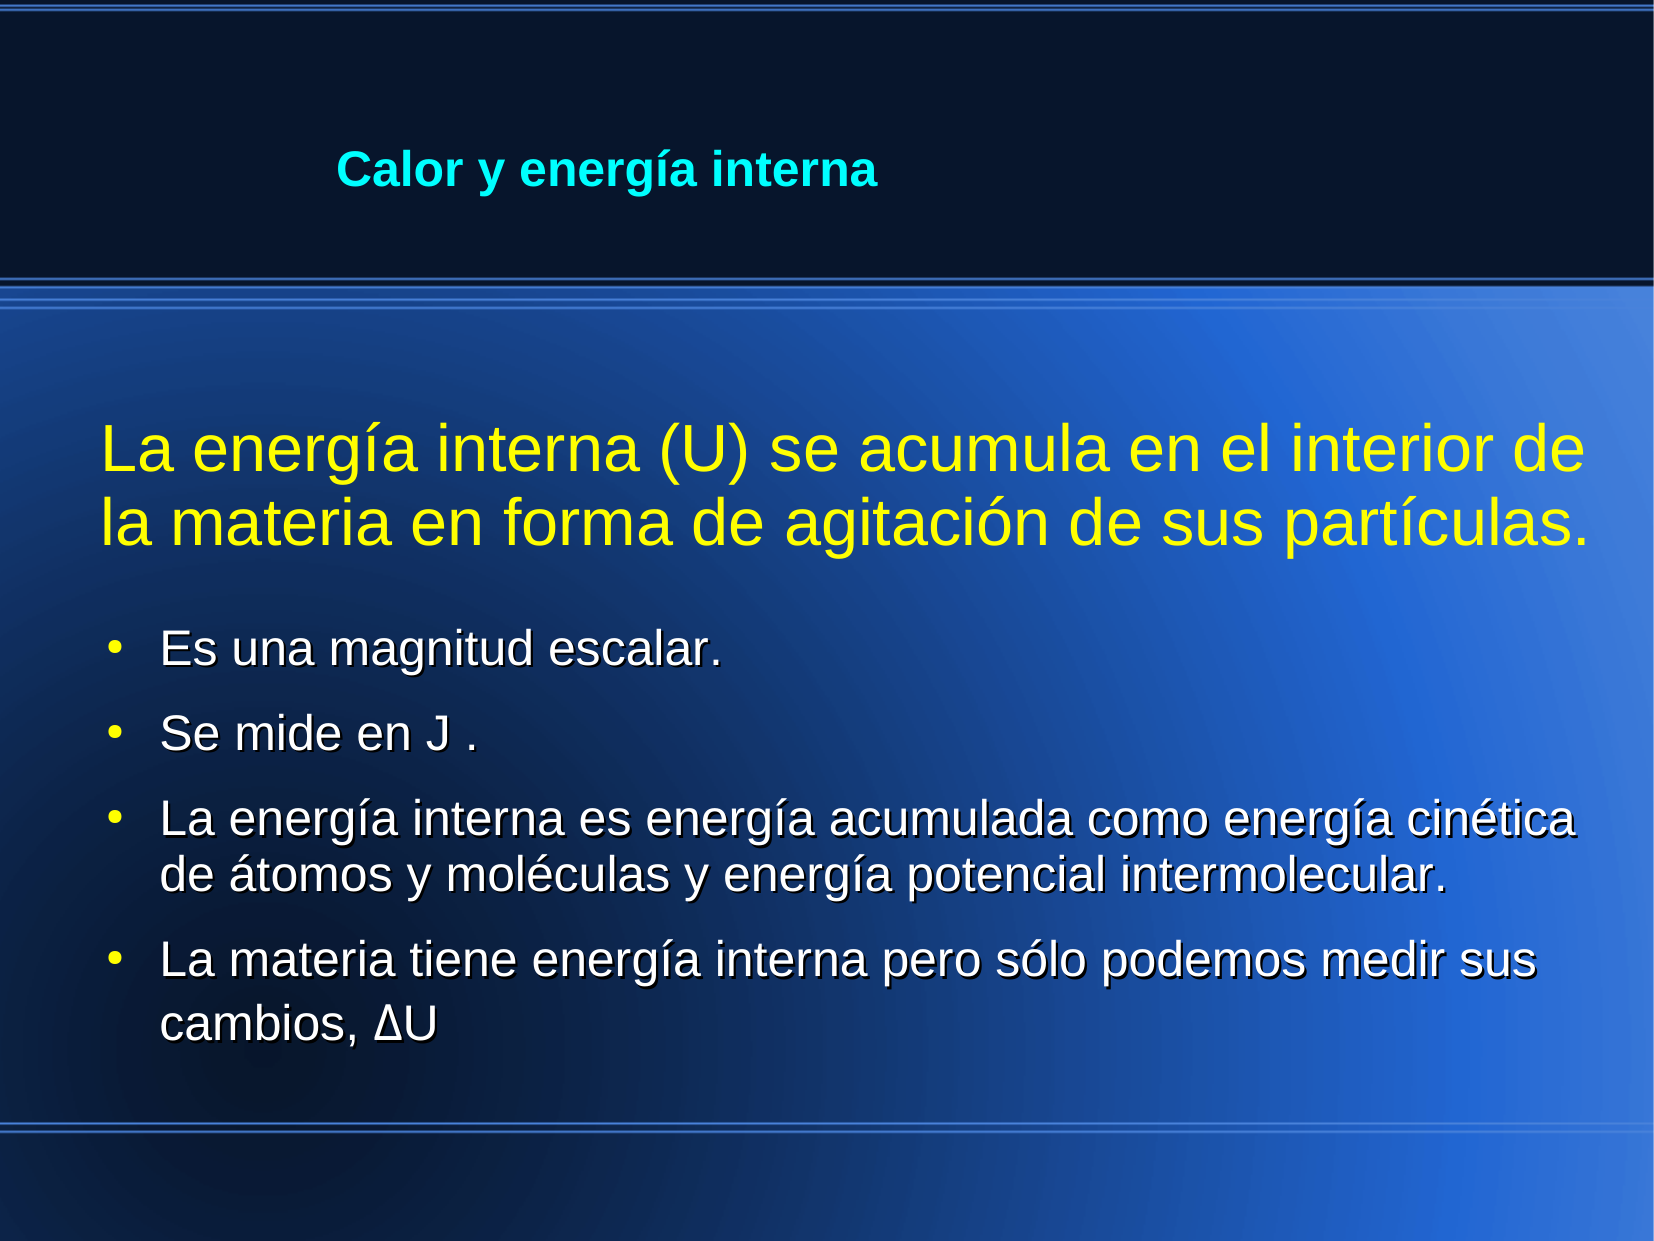

Calor y energía interna
# La energía interna (U) se acumula en el interior de la materia en forma de agitación de sus partículas.
Es una magnitud escalar.
Se mide en J .
La energía interna es energía acumulada como energía cinética de átomos y moléculas y energía potencial intermolecular.
La materia tiene energía interna pero sólo podemos medir sus cambios, ΔU